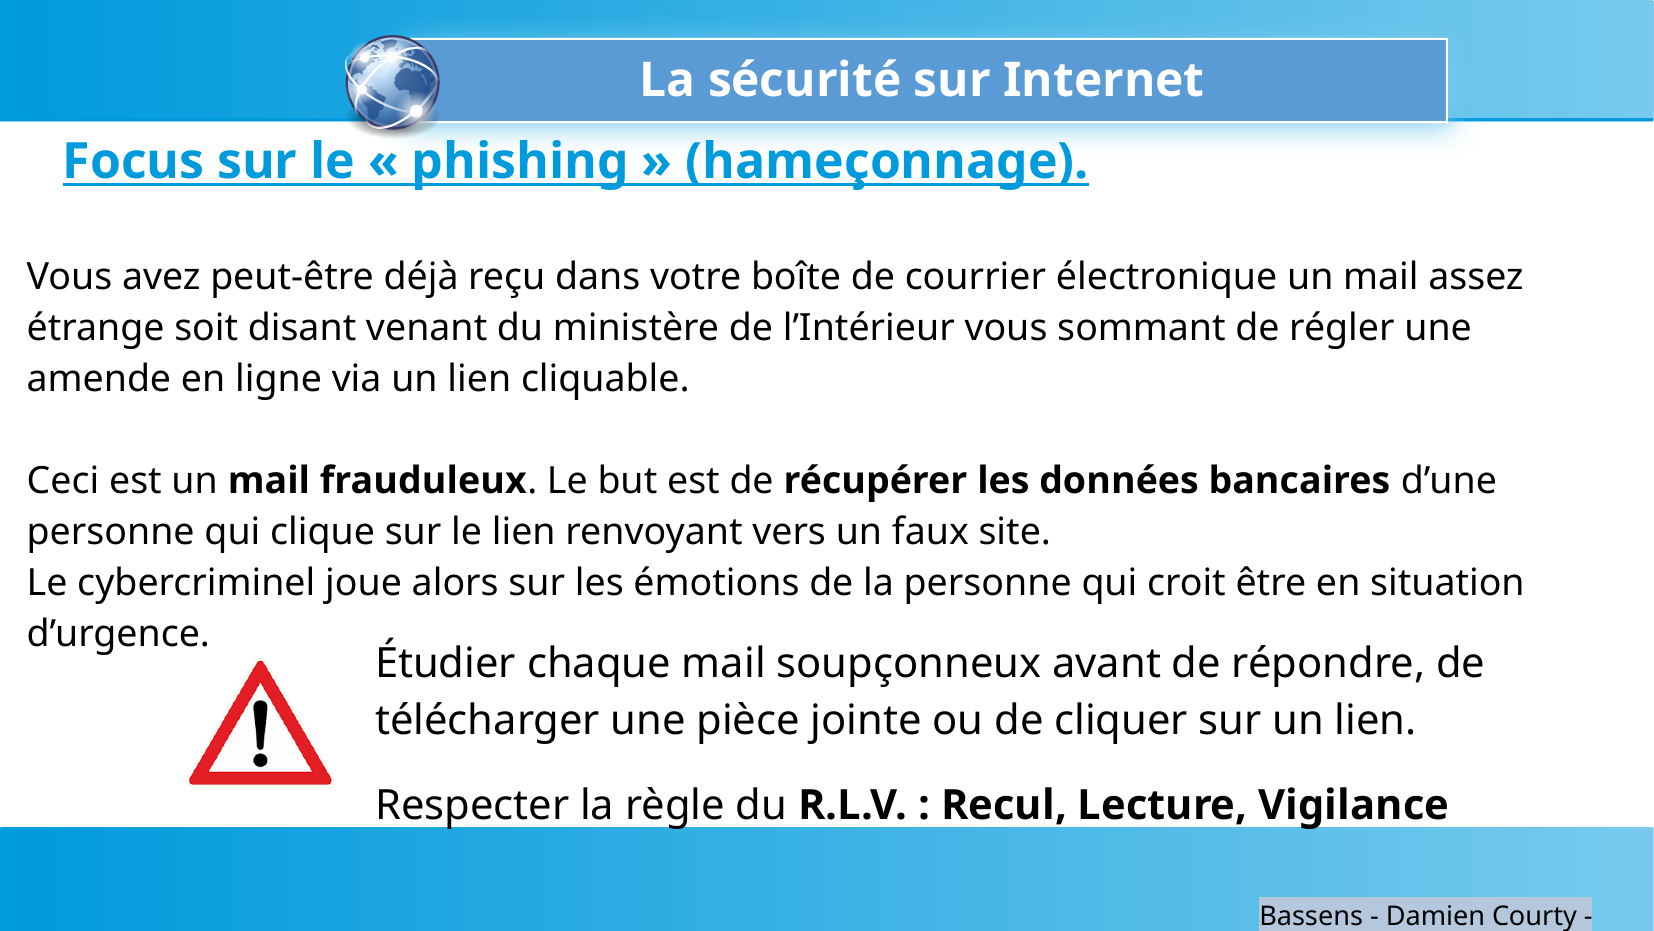

La sécurité sur Internet
Focus sur le « phishing » (hameçonnage).
Vous avez peut-être déjà reçu dans votre boîte de courrier électronique un mail assez étrange soit disant venant du ministère de l’Intérieur vous sommant de régler une amende en ligne via un lien cliquable.
Ceci est un mail frauduleux. Le but est de récupérer les données bancaires d’une personne qui clique sur le lien renvoyant vers un faux site.
Le cybercriminel joue alors sur les émotions de la personne qui croit être en situation d’urgence.
Étudier chaque mail soupçonneux avant de répondre, de télécharger une pièce jointe ou de cliquer sur un lien.
Respecter la règle du R.L.V. : Recul, Lecture, Vigilance
Bassens - Damien Courty - 2024